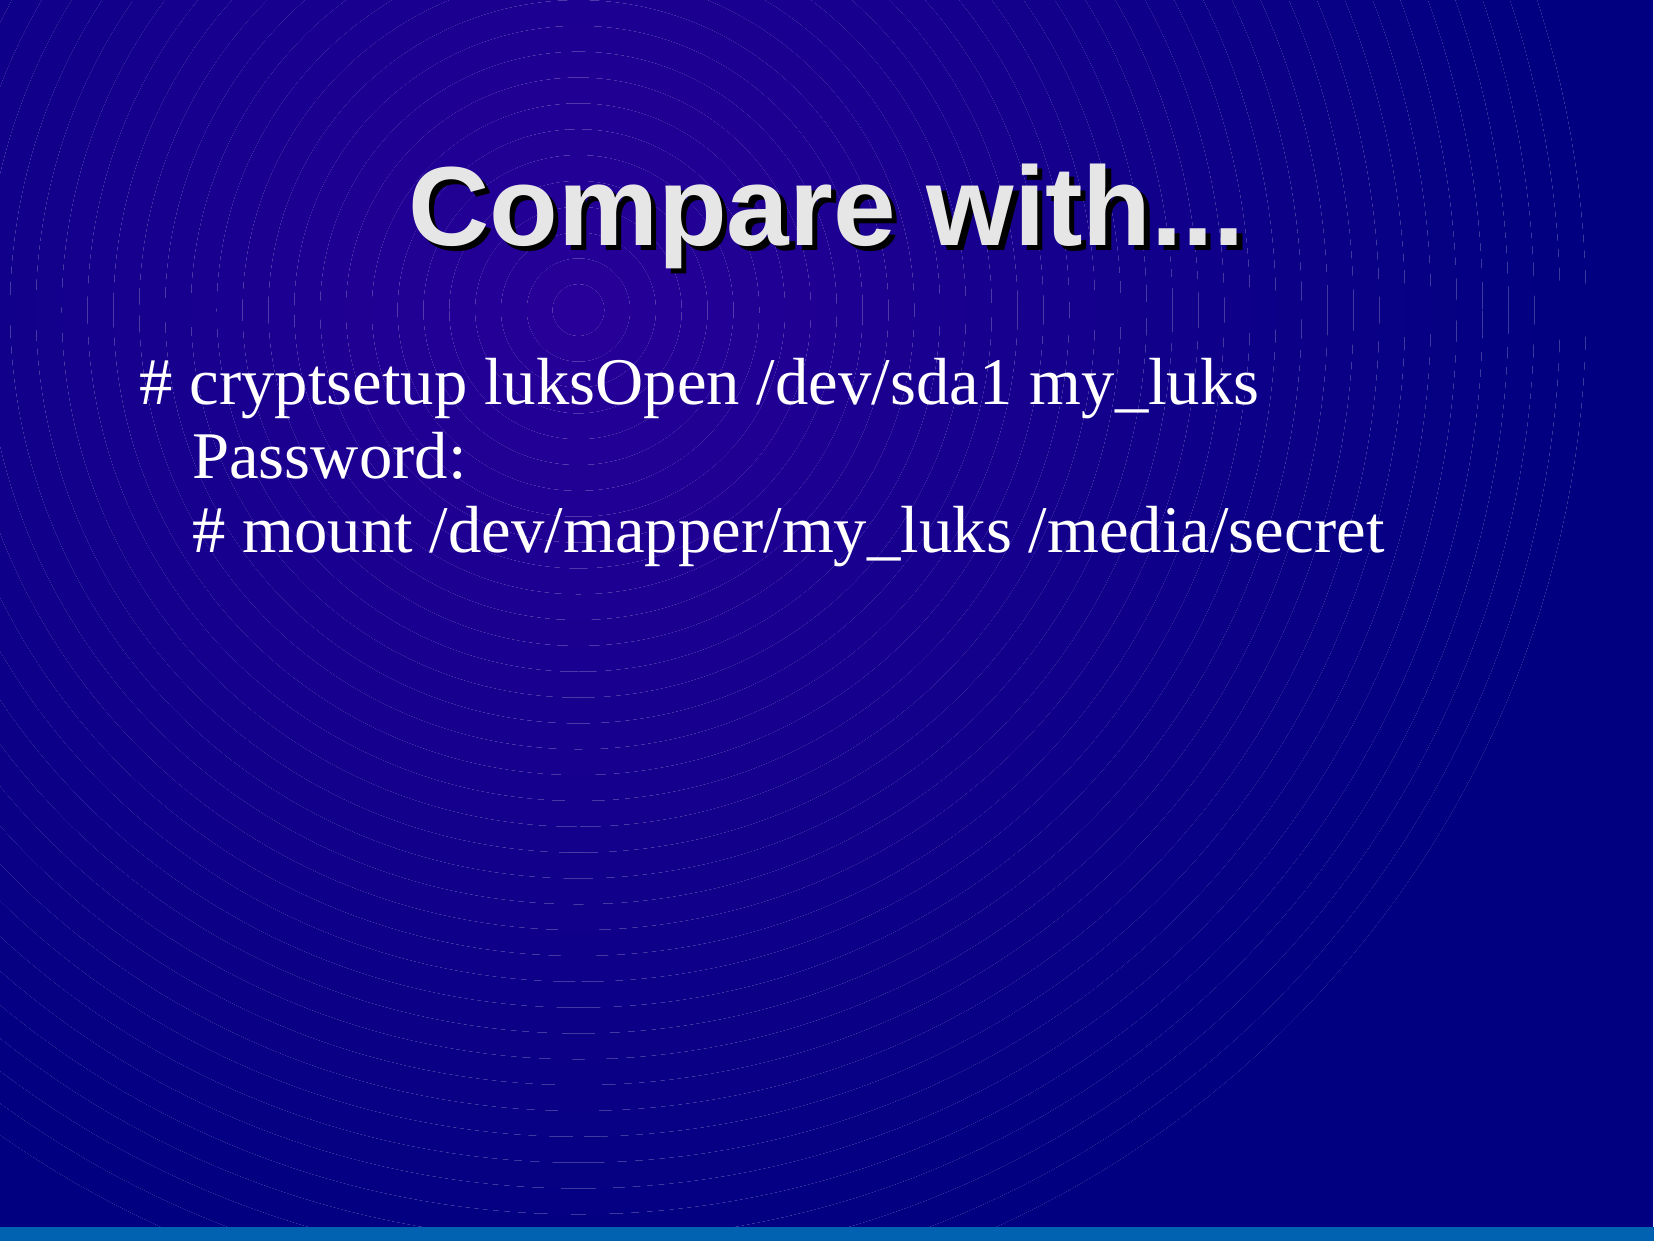

# Compare with...
# cryptsetup luksOpen /dev/sda1 my_luks Password: # mount /dev/mapper/my_luks /media/secret